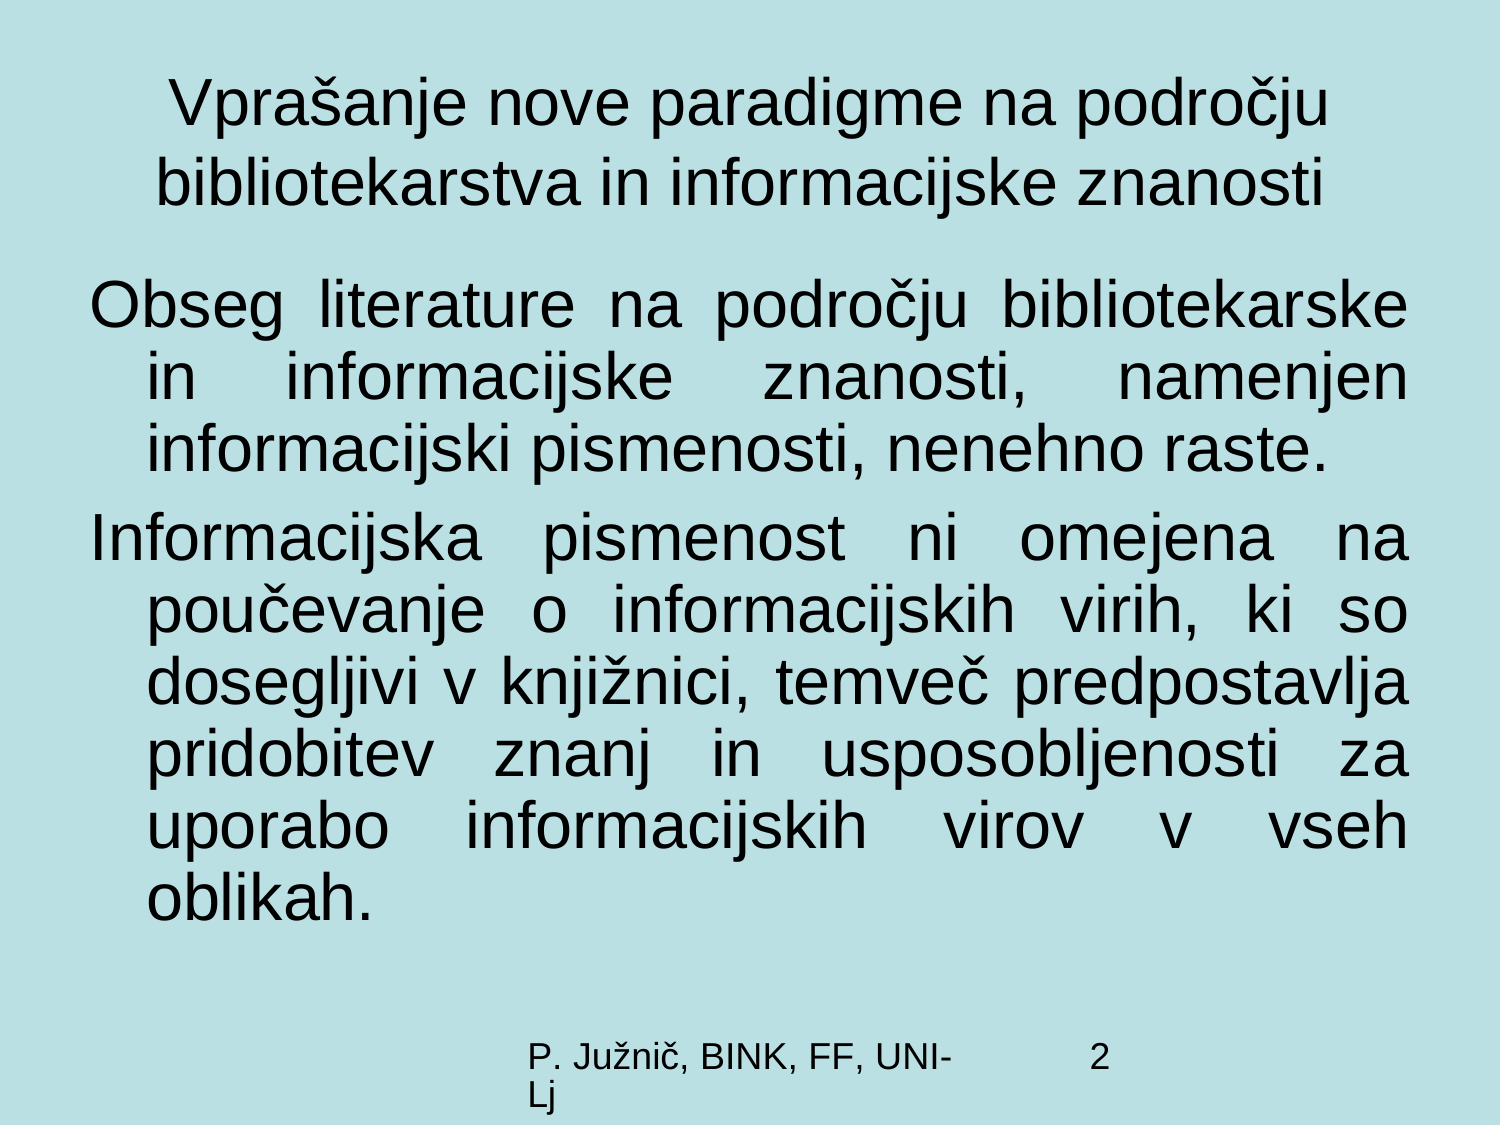

# Vprašanje nove paradigme na področju bibliotekarstva in informacijske znanosti
Obseg literature na področju bibliotekarske in informacijske znanosti, namenjen informacijski pismenosti, nenehno raste.
Informacijska pismenost ni omejena na poučevanje o informacijskih virih, ki so dosegljivi v knjižnici, temveč predpostavlja pridobitev znanj in usposobljenosti za uporabo informacijskih virov v vseh oblikah.
P. Južnič, BINK, FF, UNI-Lj
2